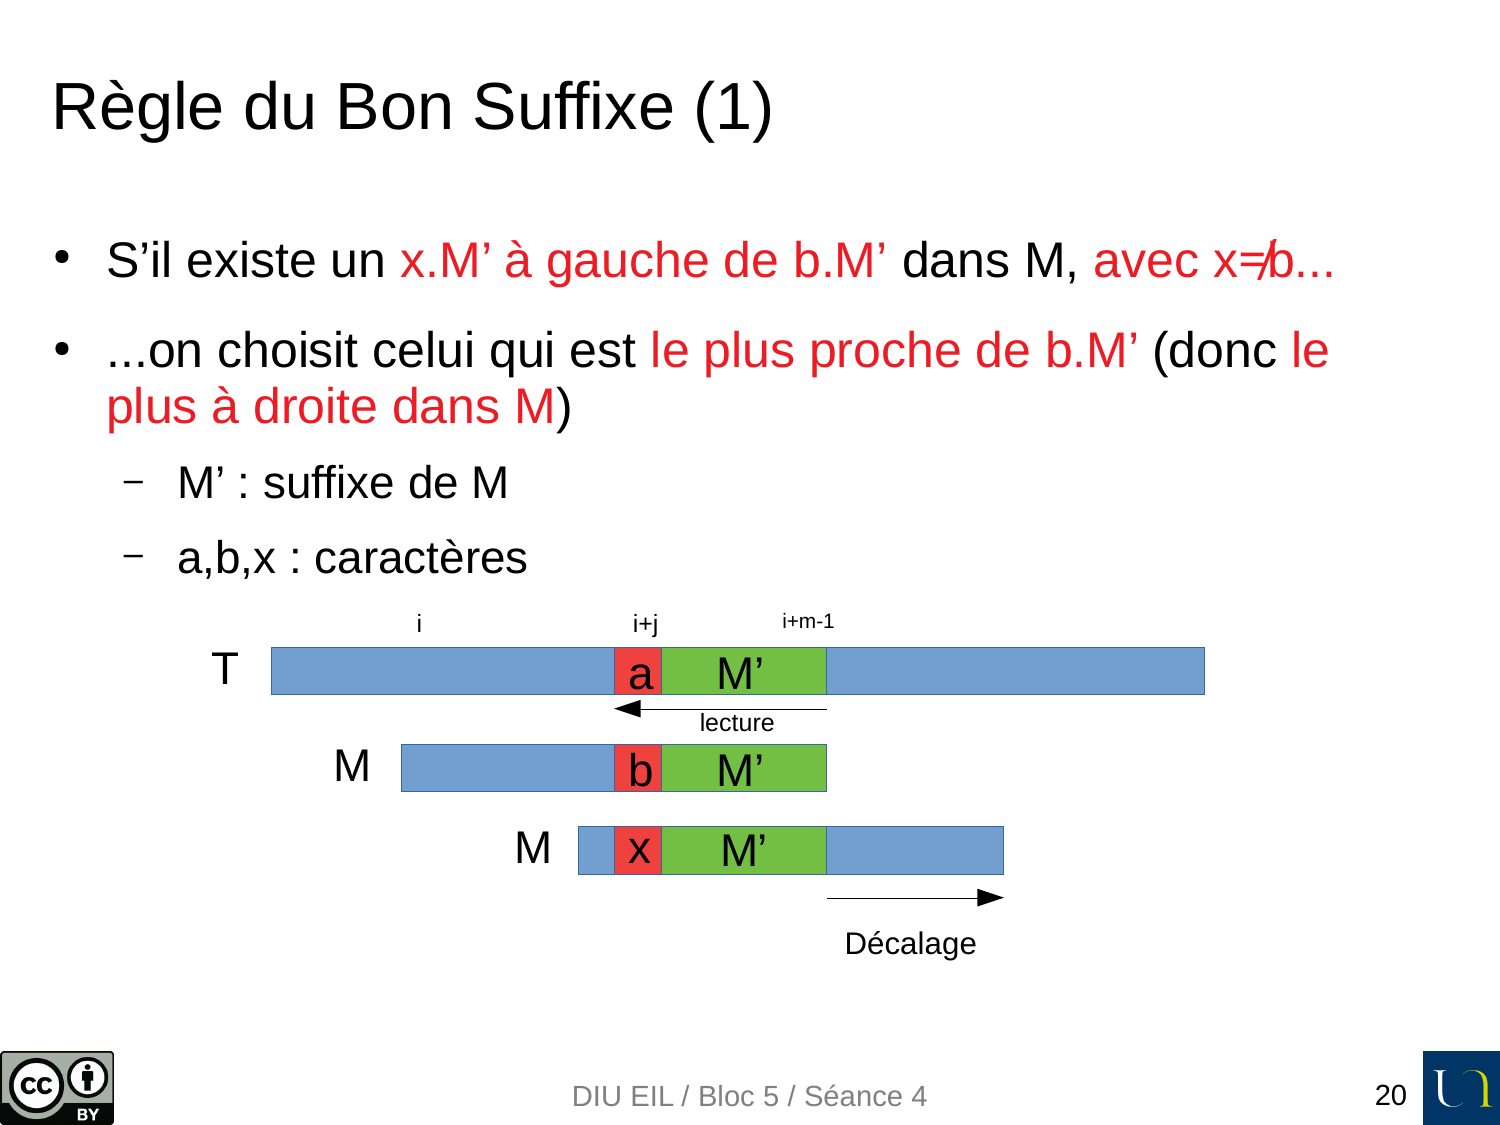

# Règle du Bon Suffixe (1)
S’il existe un x.M’ à gauche de b.M’ dans M, avec x≠b...
...on choisit celui qui est le plus proche de b.M’ (donc le plus à droite dans M)
M’ : suffixe de M
a,b,x : caractères
i
i+j
i+m-1
T
a
M’
lecture
M
b
M’
M
x
M’
Décalage
20